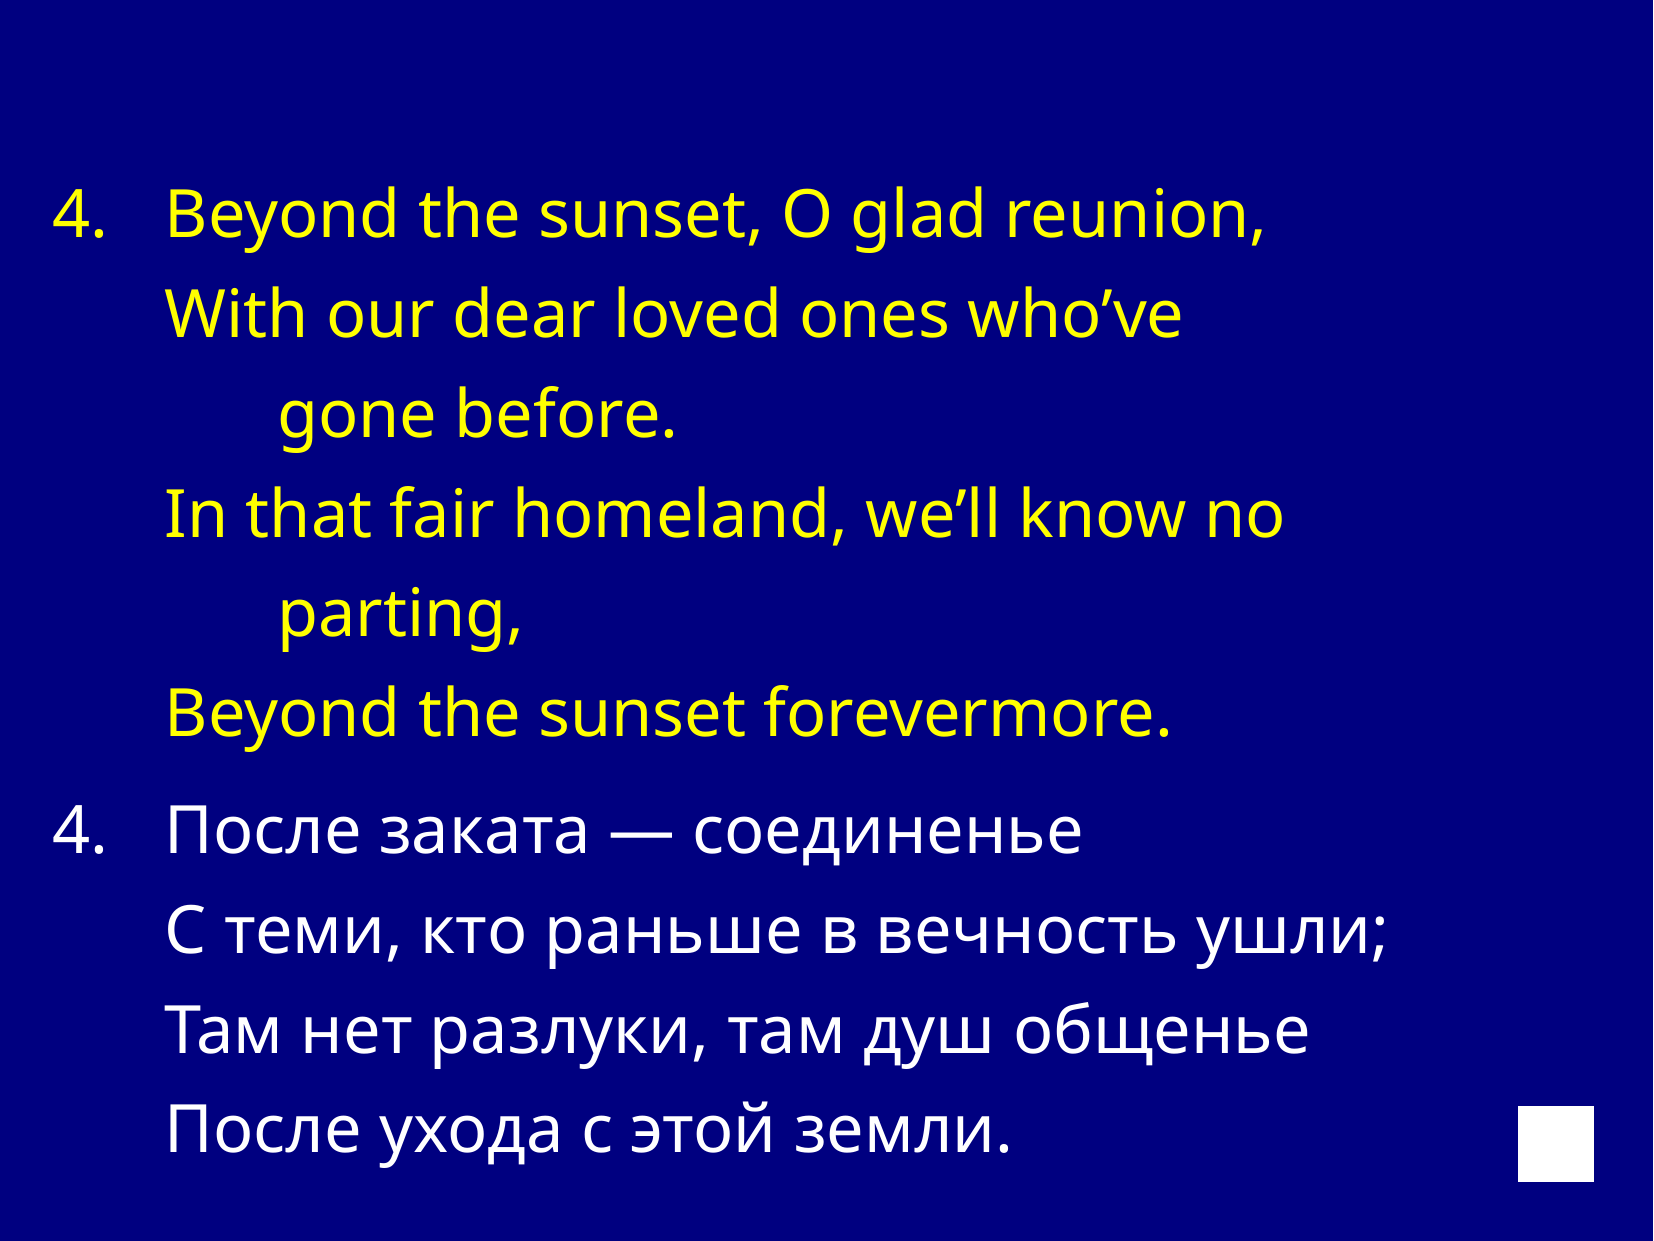

4.	Beyond the sunset, O glad reunion,
	With our dear loved ones who’ve
		gone before.
	In that fair homeland, we’ll know no
		parting,
	Beyond the sunset forevermore.
4.	После заката — соединенье
	С теми, кто раньше в вечность ушли;
	Там нет разлуки, там душ общенье
	После ухода с этой земли.